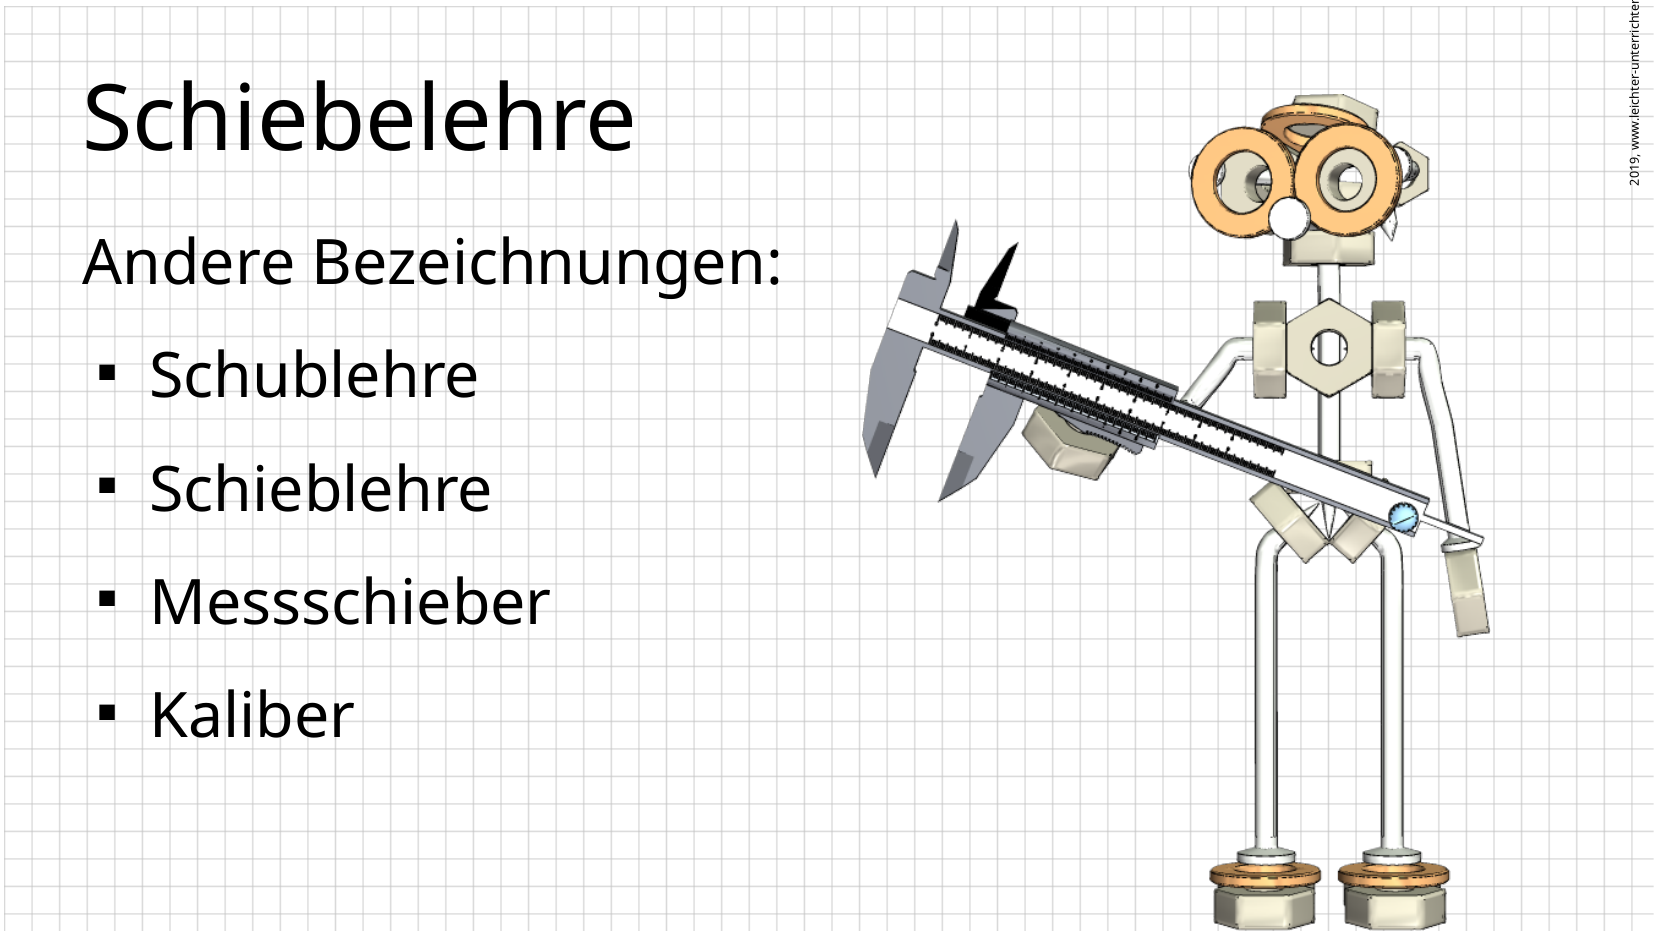

# Schiebelehre
Andere Bezeichnungen:
Schublehre
Schieblehre
Messschieber
Kaliber